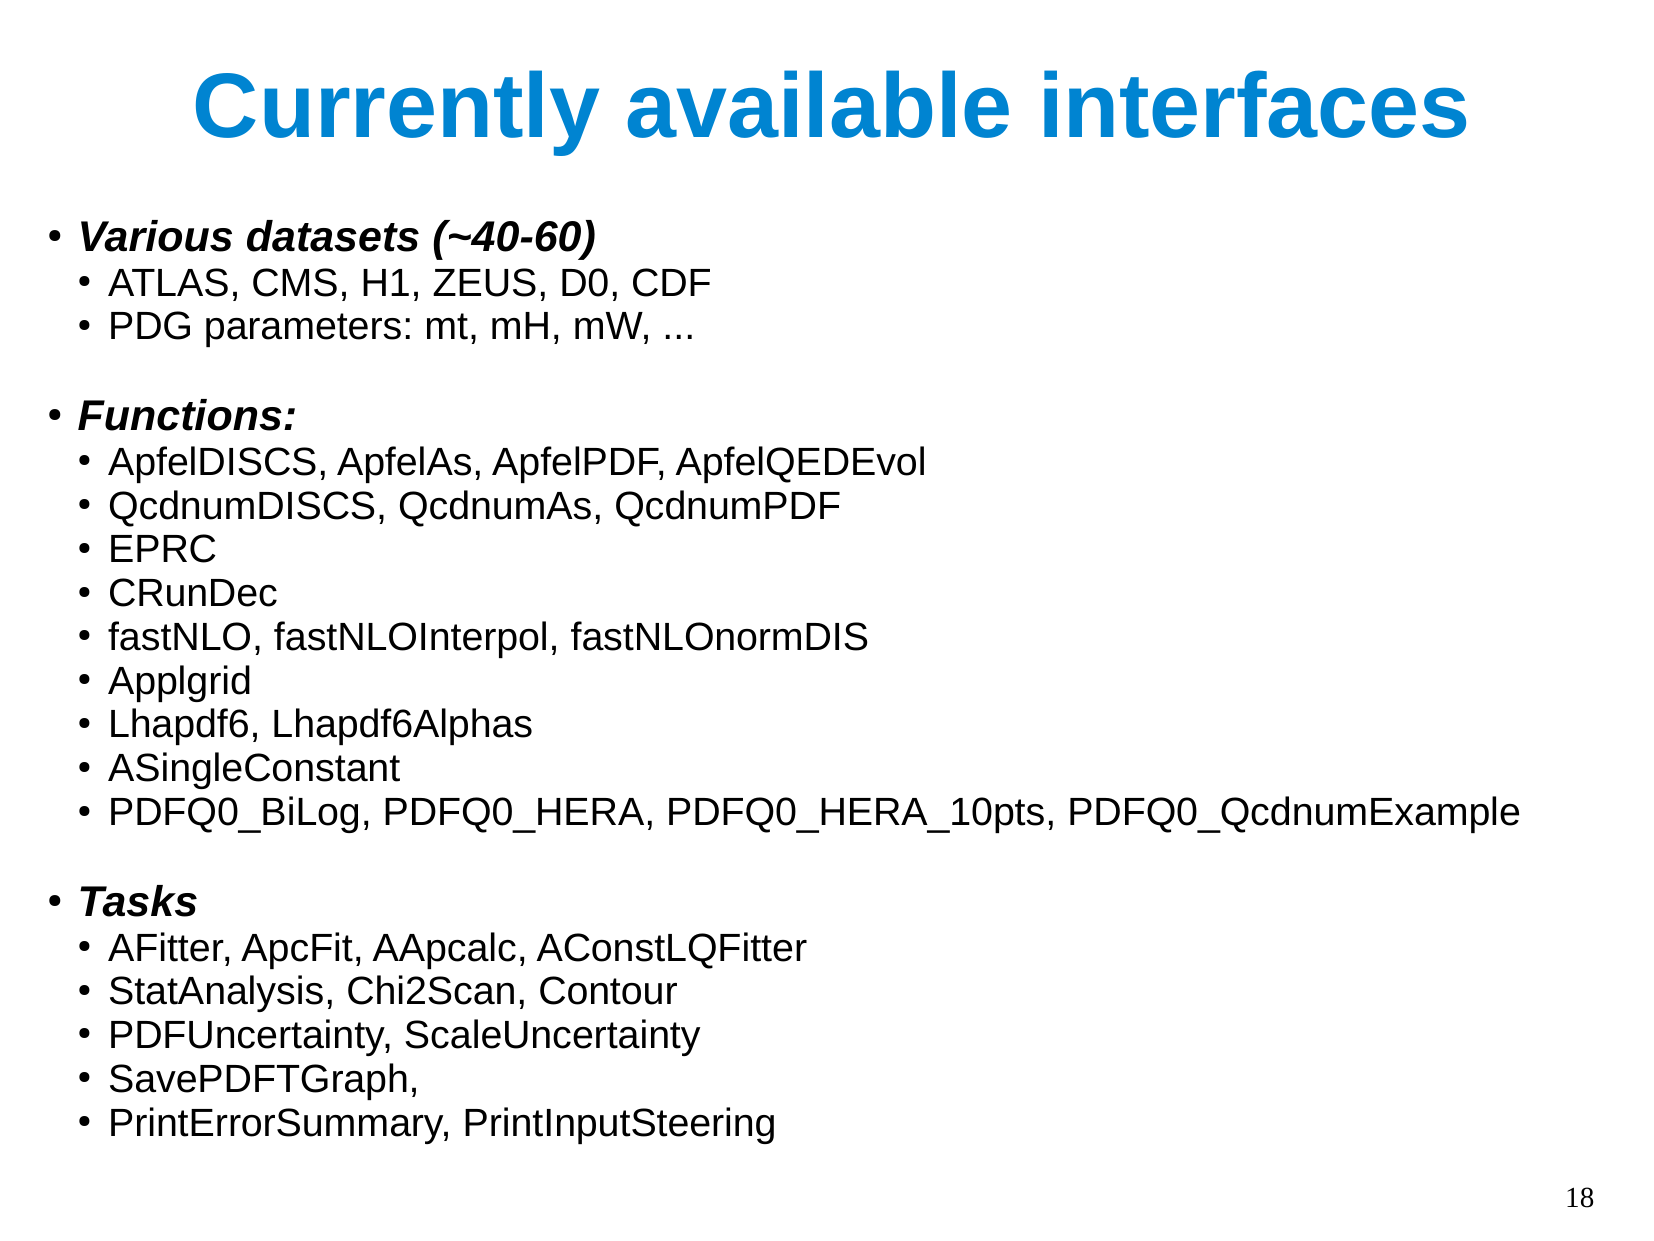

# Currently available interfaces
Various datasets (~40-60)
ATLAS, CMS, H1, ZEUS, D0, CDF
PDG parameters: mt, mH, mW, ...
Functions:
ApfelDISCS, ApfelAs, ApfelPDF, ApfelQEDEvol
QcdnumDISCS, QcdnumAs, QcdnumPDF
EPRC
CRunDec
fastNLO, fastNLOInterpol, fastNLOnormDIS
Applgrid
Lhapdf6, Lhapdf6Alphas
ASingleConstant
PDFQ0_BiLog, PDFQ0_HERA, PDFQ0_HERA_10pts, PDFQ0_QcdnumExample
Tasks
AFitter, ApcFit, AApcalc, AConstLQFitter
StatAnalysis, Chi2Scan, Contour
PDFUncertainty, ScaleUncertainty
SavePDFTGraph,
PrintErrorSummary, PrintInputSteering
18